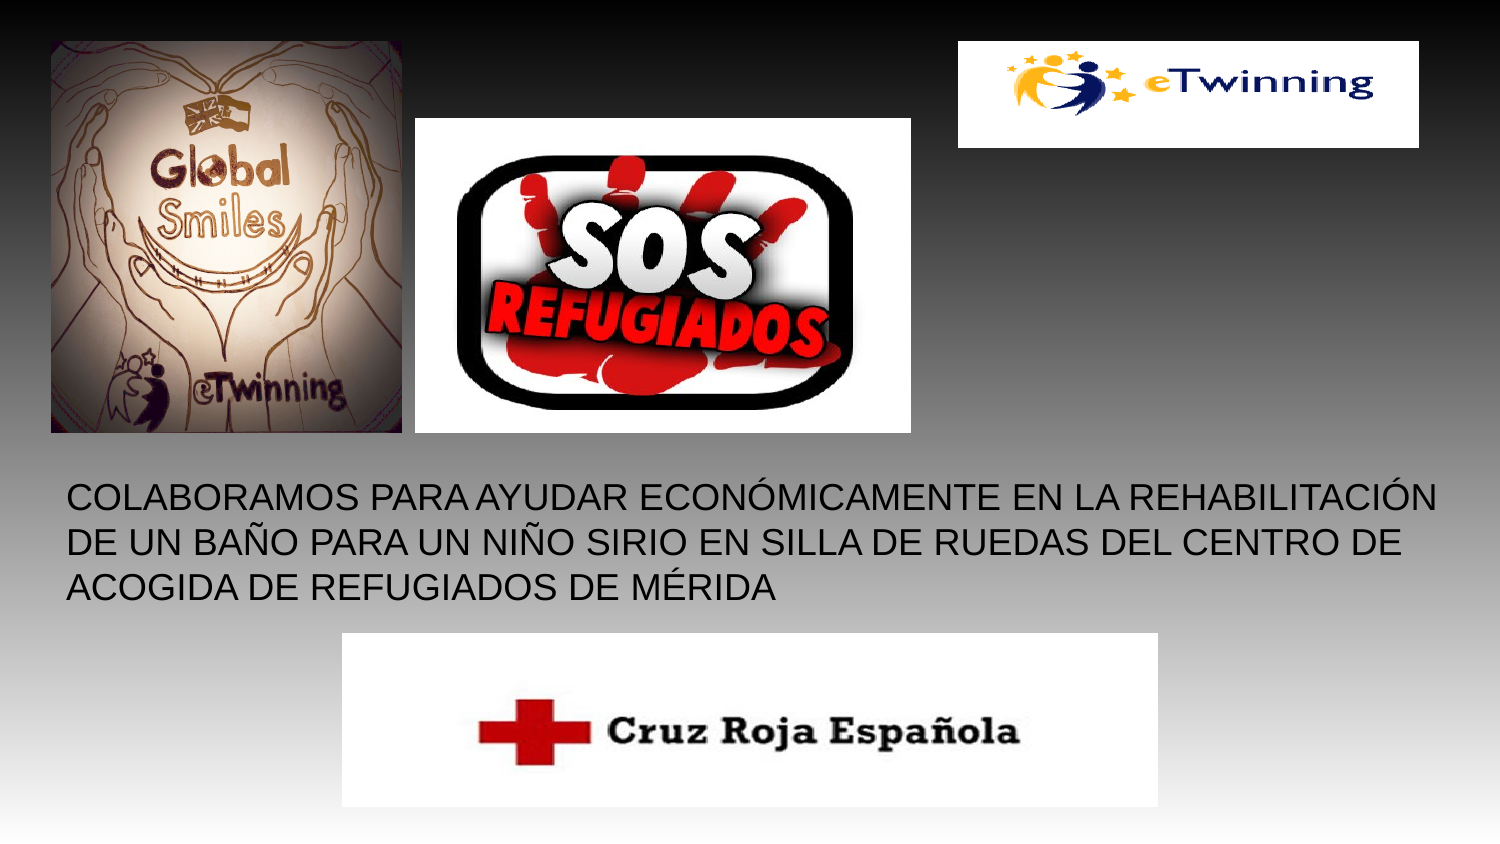

#
COLABORAMOS PARA AYUDAR ECONÓMICAMENTE EN LA REHABILITACIÓN DE UN BAÑO PARA UN NIÑO SIRIO EN SILLA DE RUEDAS DEL CENTRO DE ACOGIDA DE REFUGIADOS DE MÉRIDA